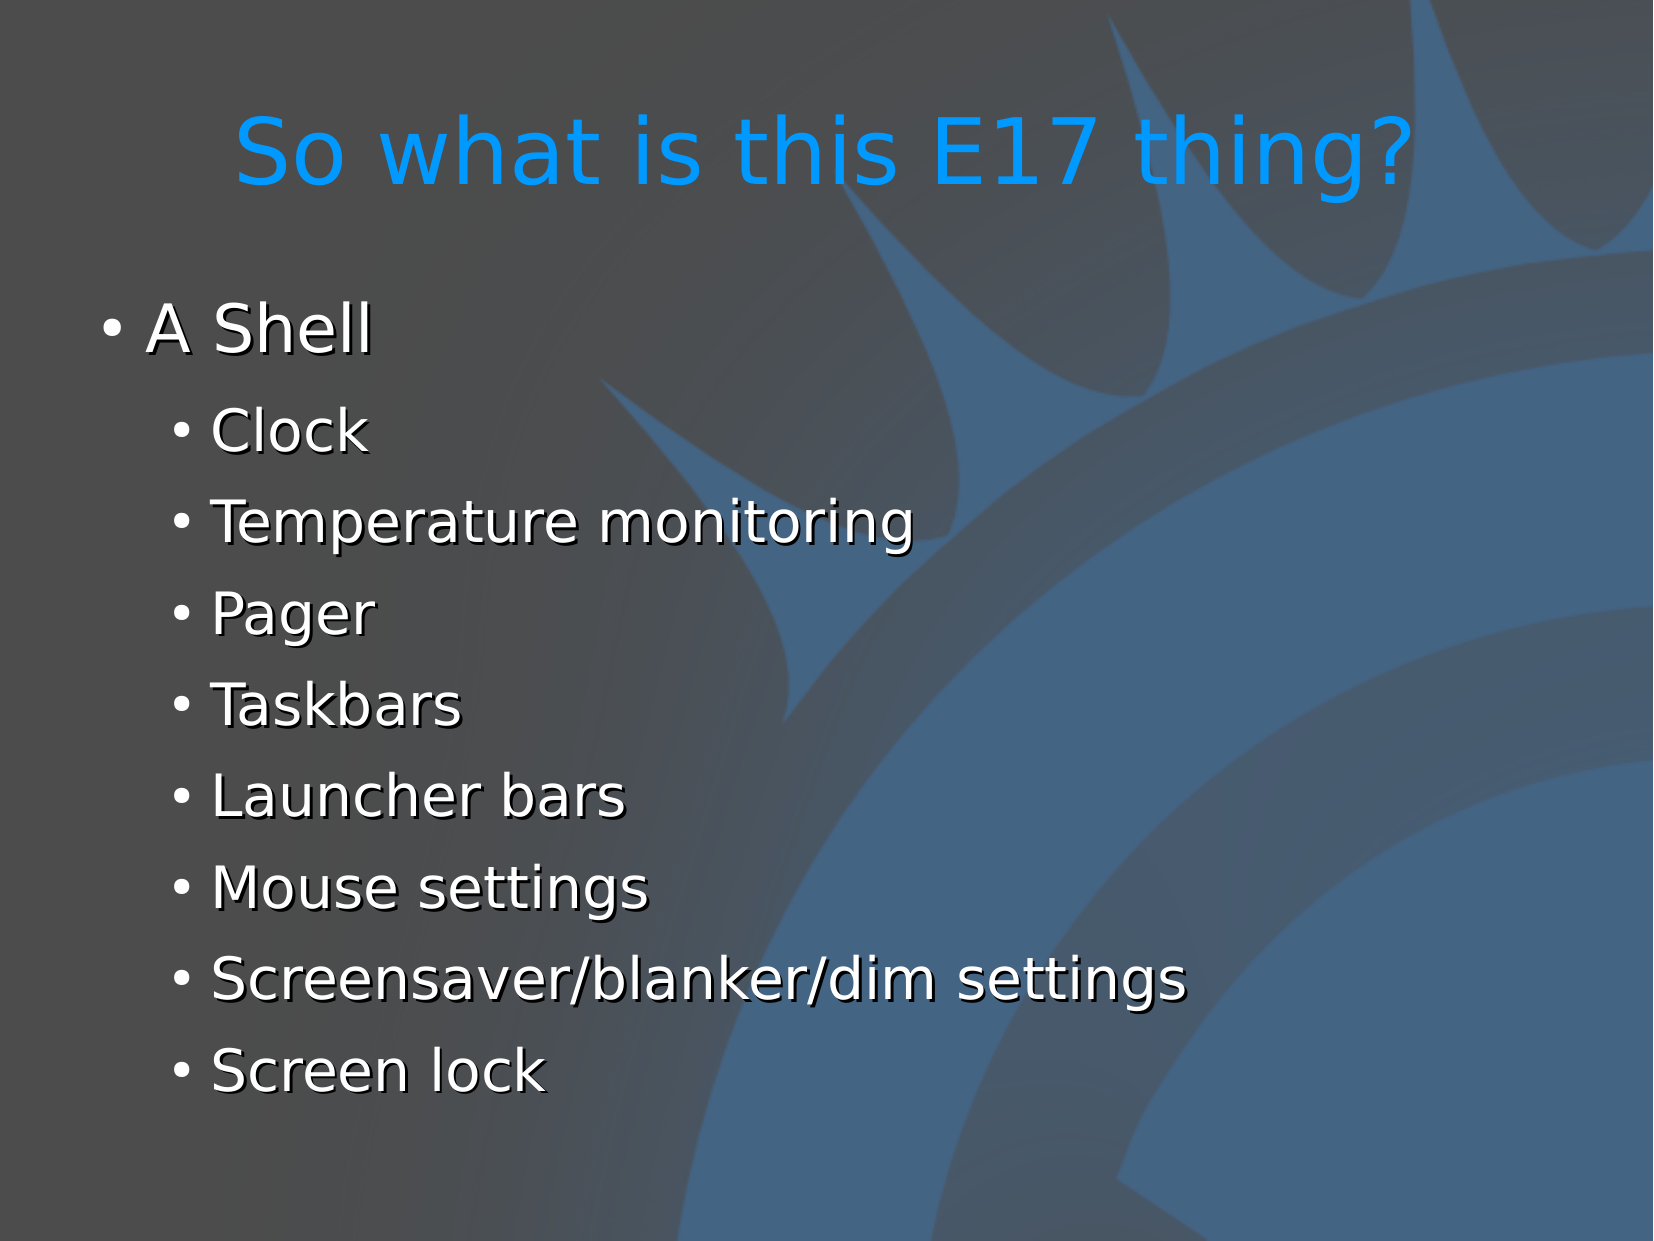

# So what is this E17 thing?
 A Shell
 Clock
 Temperature monitoring
 Pager
 Taskbars
 Launcher bars
 Mouse settings
 Screensaver/blanker/dim settings
 Screen lock